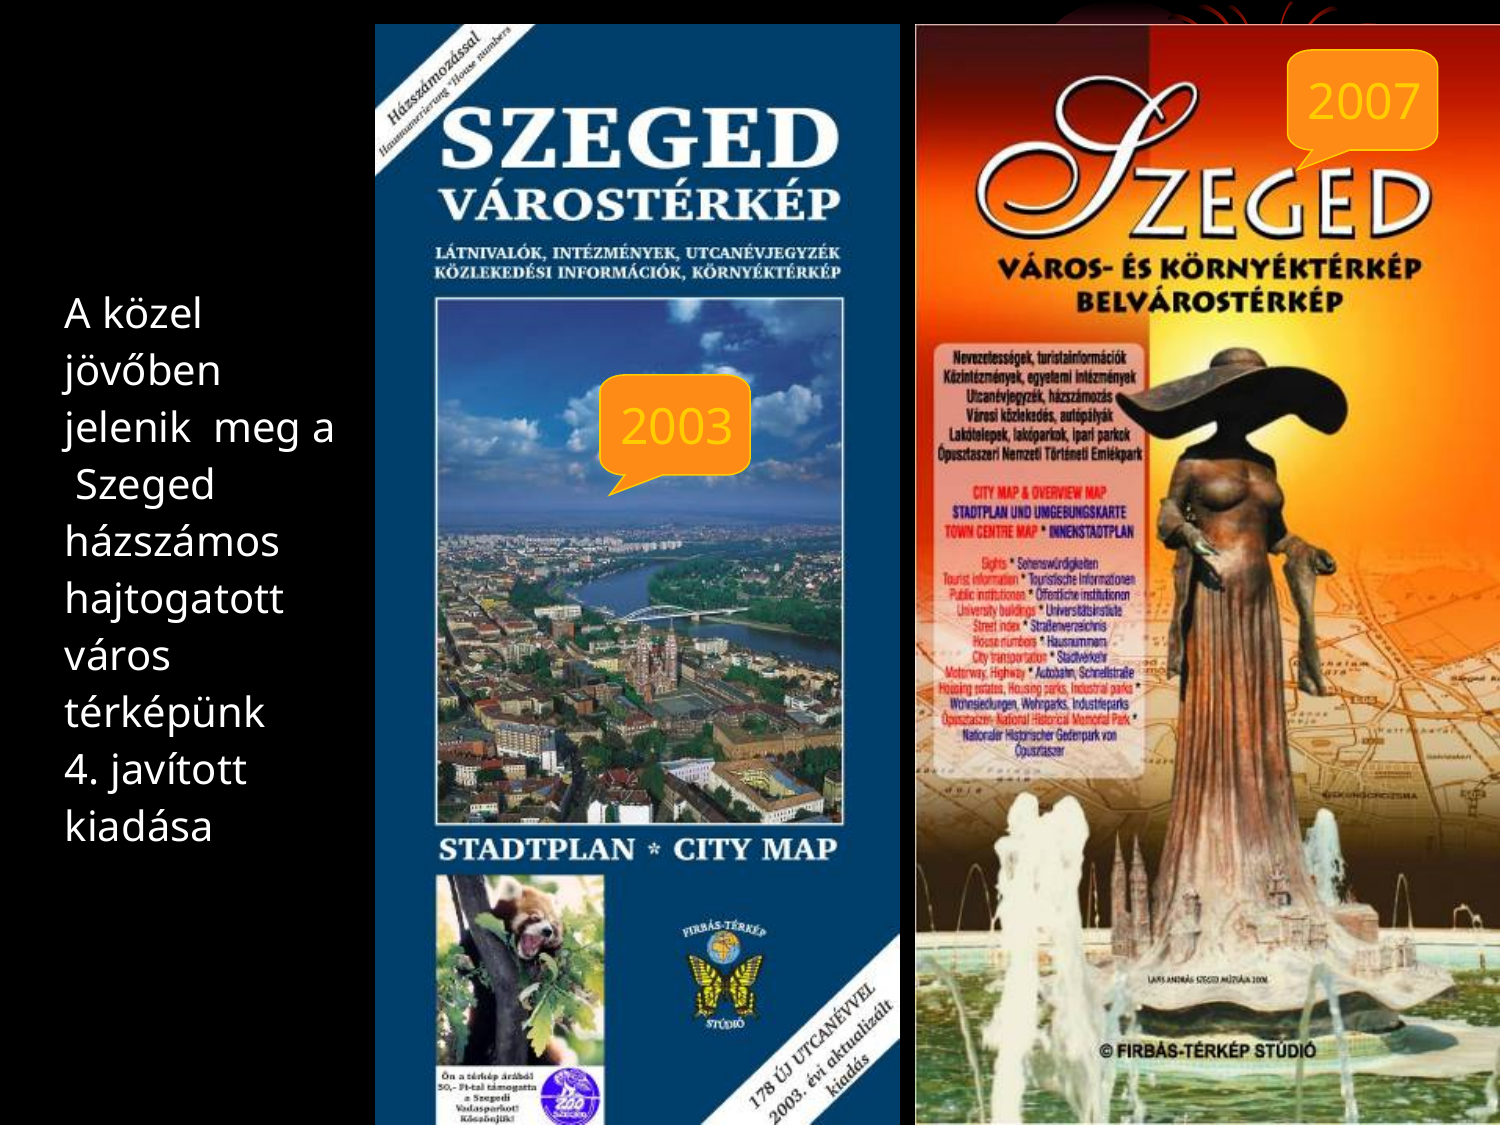

# A közel­jövőben jelenik meg a Szeged házszámos hajtogatott város­térképünk 4. javított kiadása
2007
2003